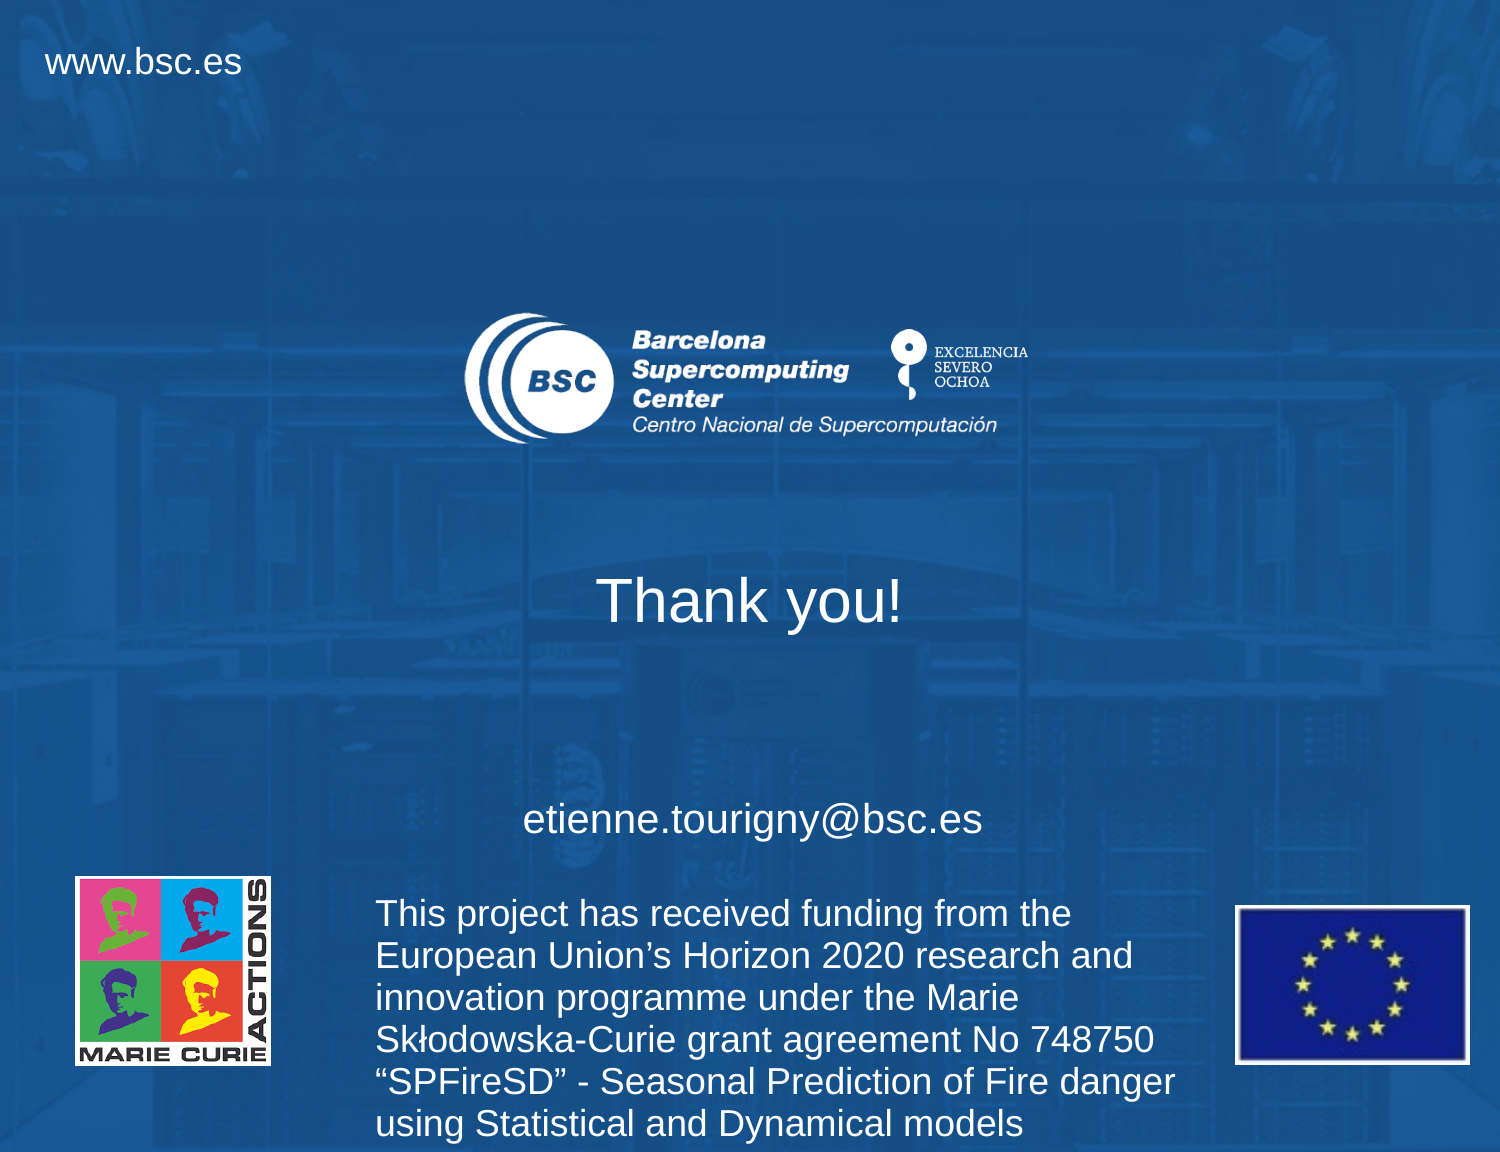

Thank you!
etienne.tourigny@bsc.es
This project has received funding from the European Union’s Horizon 2020 research and innovation programme under the Marie Skłodowska-Curie grant agreement No 748750
“SPFireSD” - Seasonal Prediction of Fire danger using Statistical and Dynamical models